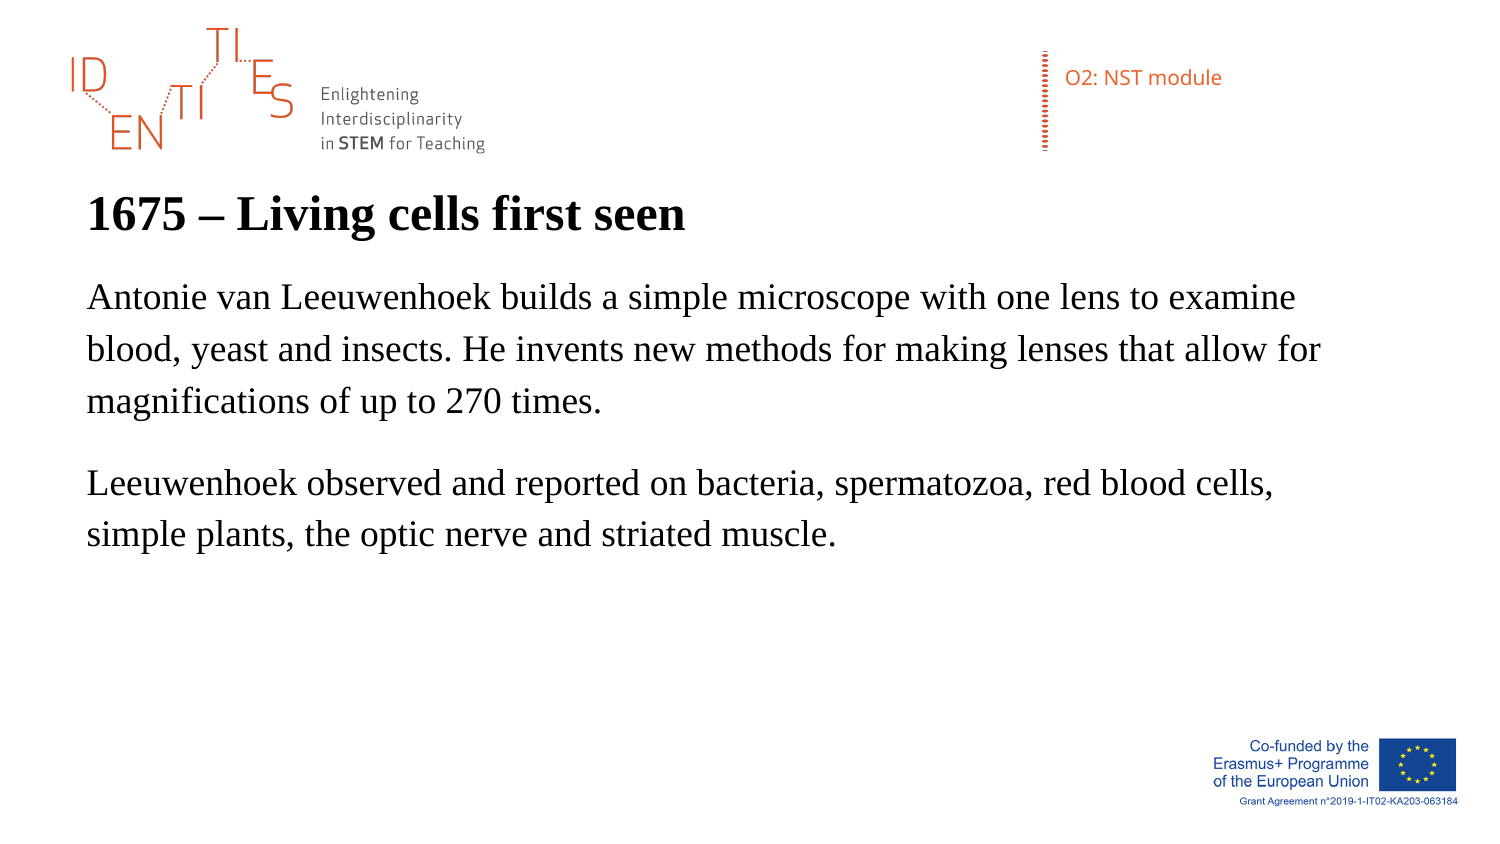

O2: NST module
1675 – Living cells first seen
Antonie van Leeuwenhoek builds a simple microscope with one lens to examine blood, yeast and insects. He invents new methods for making lenses that allow for magnifications of up to 270 times.
Leeuwenhoek observed and reported on bacteria, spermatozoa, red blood cells, simple plants, the optic nerve and striated muscle.